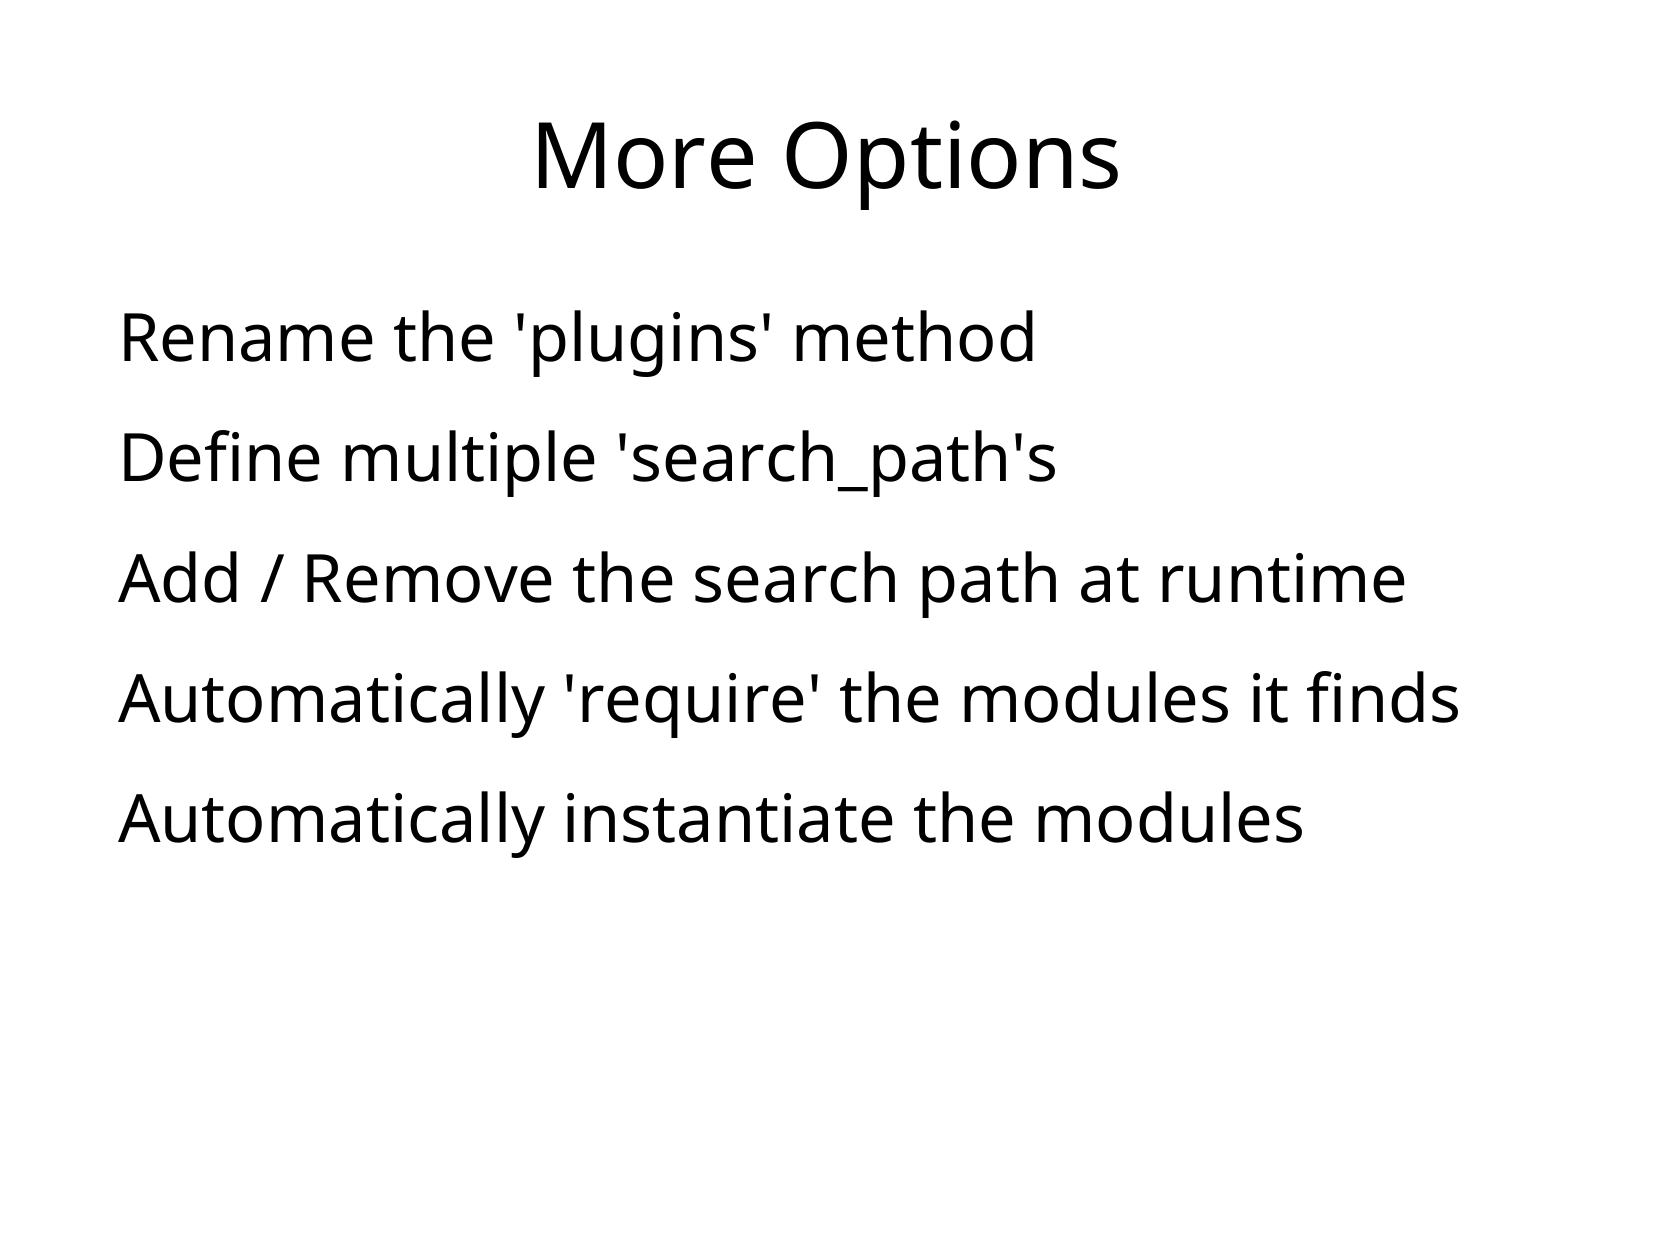

# More Options
Rename the 'plugins' method
Define multiple 'search_path's
Add / Remove the search path at runtime
Automatically 'require' the modules it finds
Automatically instantiate the modules